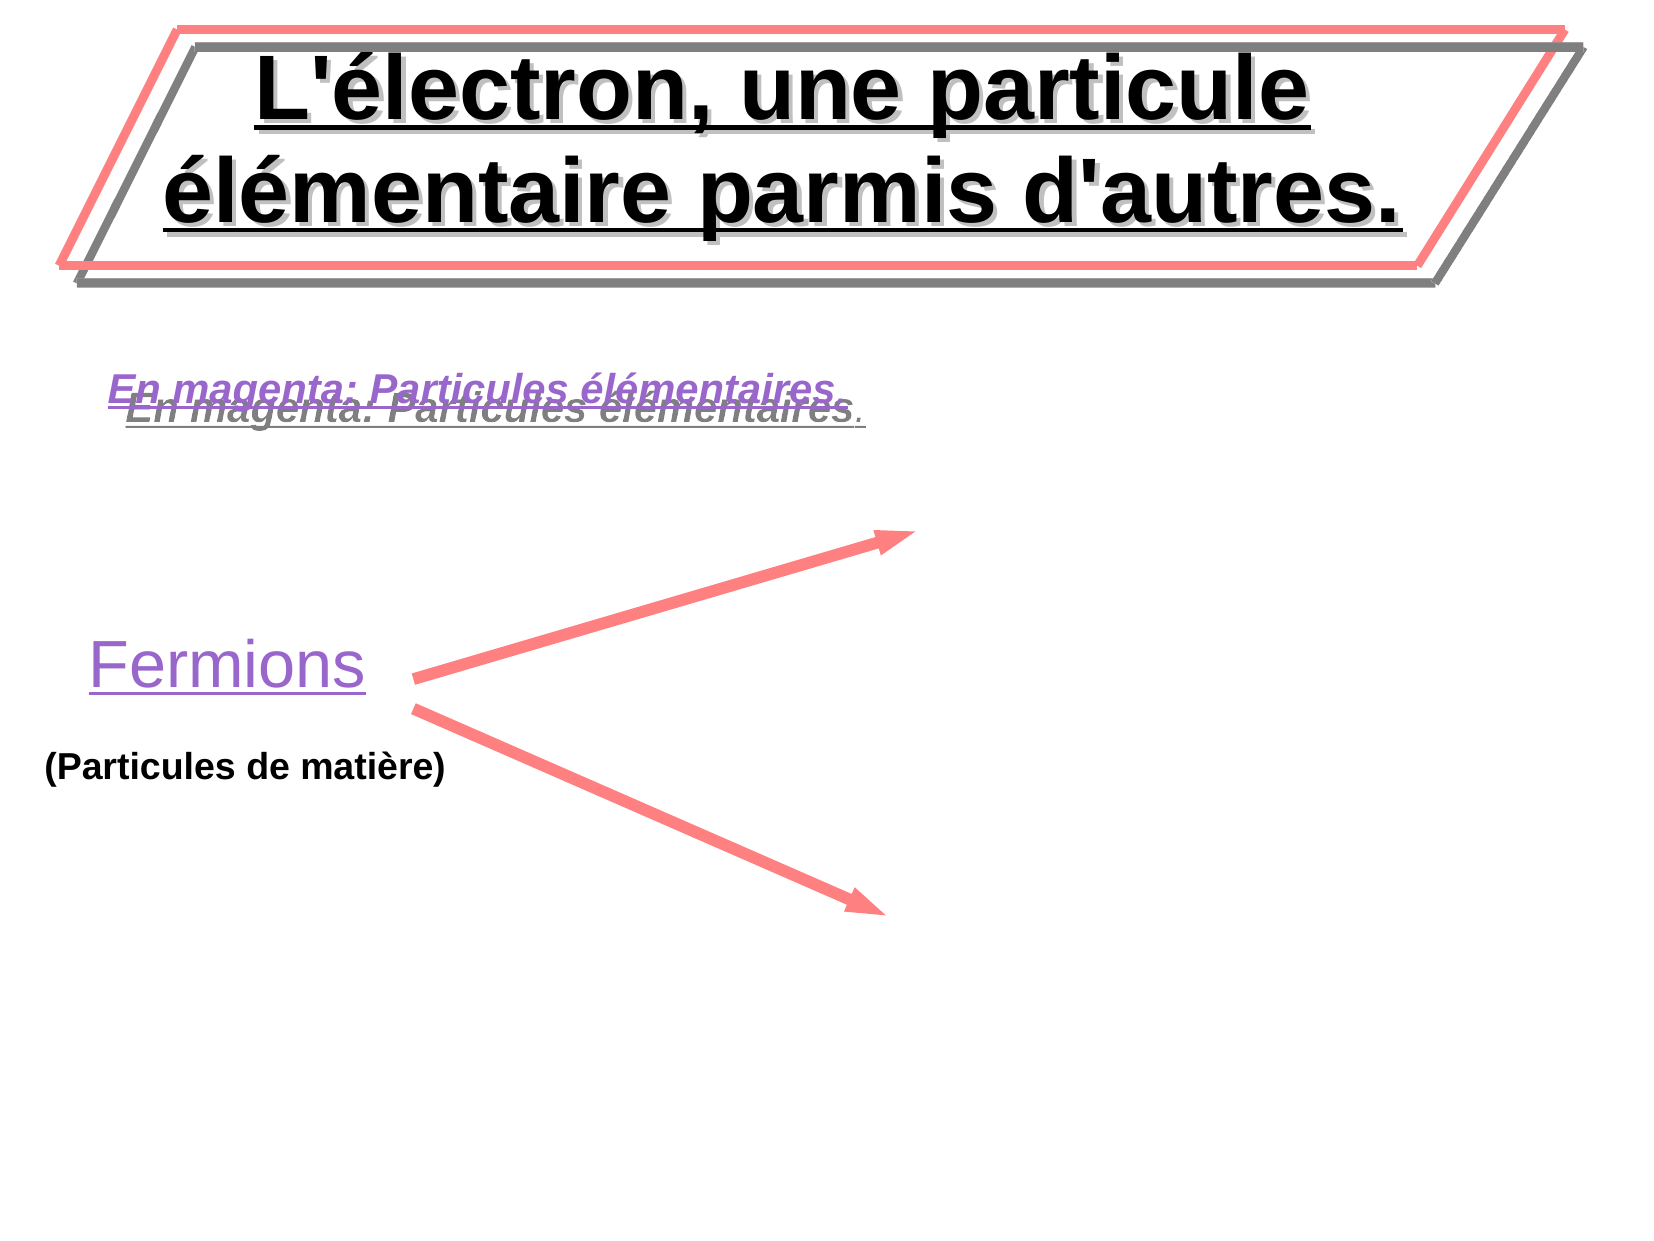

Fermions
L'électron, une particule élémentaire parmis d'autres.
#
En magenta: Particules élémentaires.
(Particules de matière)